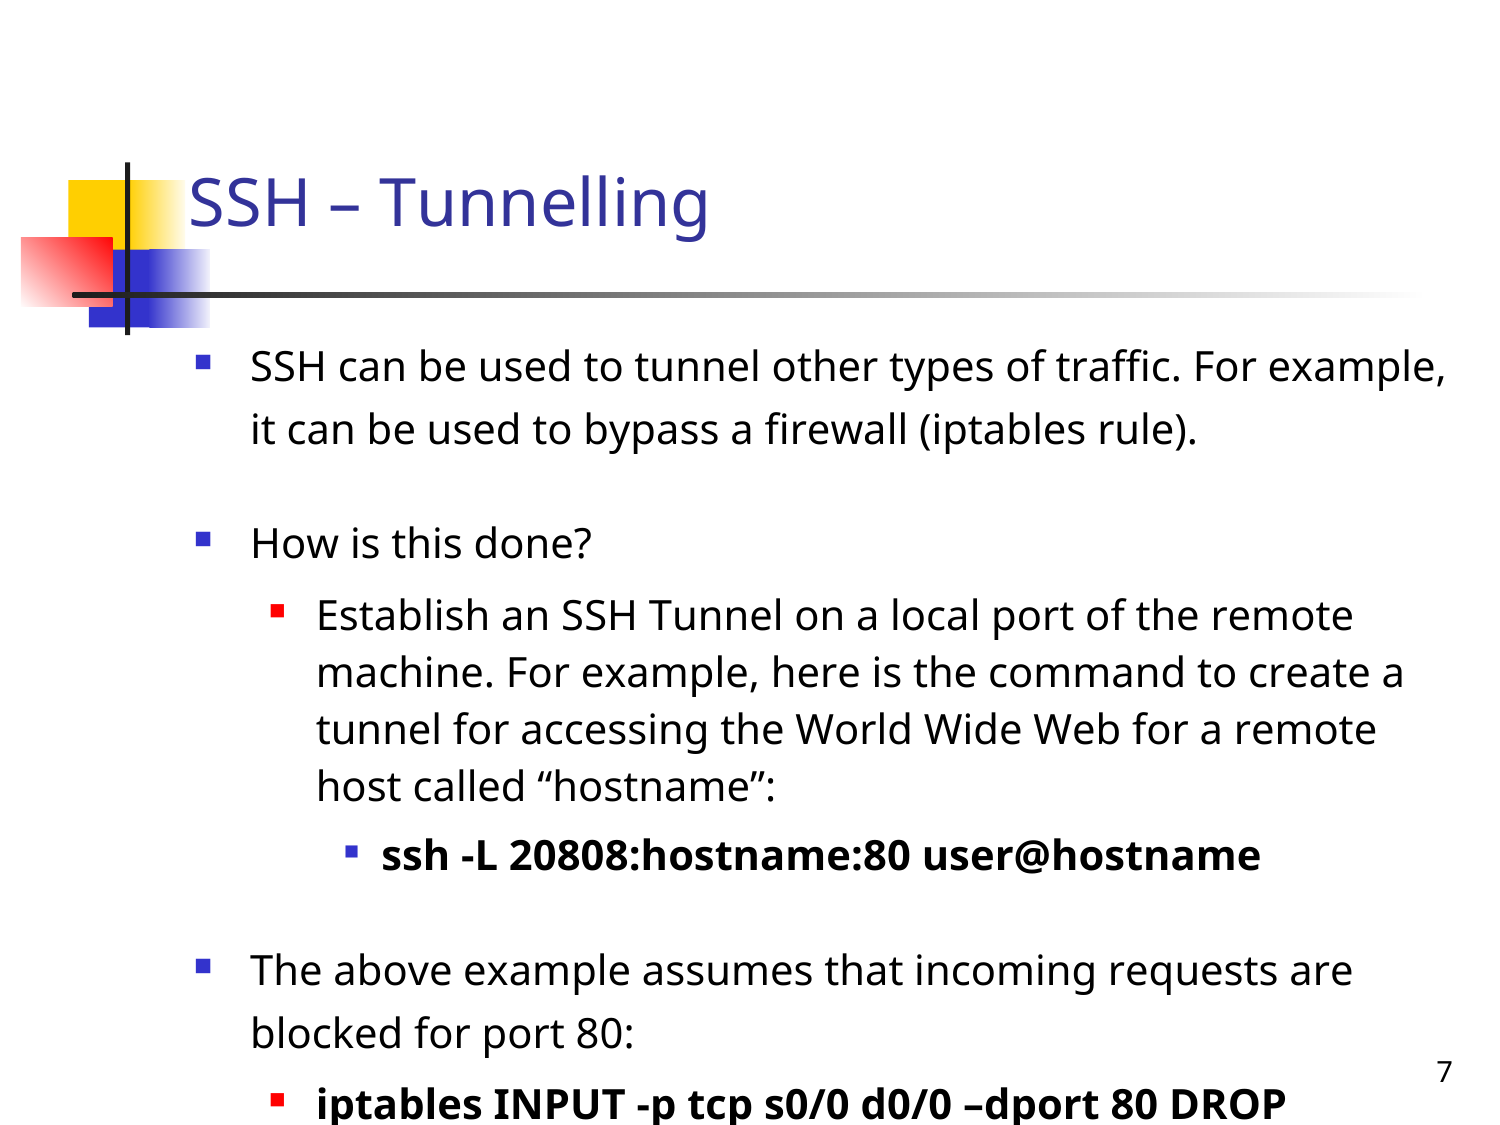

# SSH – Tunnelling
SSH can be used to tunnel other types of traffic. For example, it can be used to bypass a firewall (iptables rule).
How is this done?
Establish an SSH Tunnel on a local port of the remote machine. For example, here is the command to create a tunnel for accessing the World Wide Web for a remote host called “hostname”:
ssh -L 20808:hostname:80 user@hostname
The above example assumes that incoming requests are blocked for port 80:
iptables INPUT -p tcp s0/0 d0/0 –dport 80 DROP
7